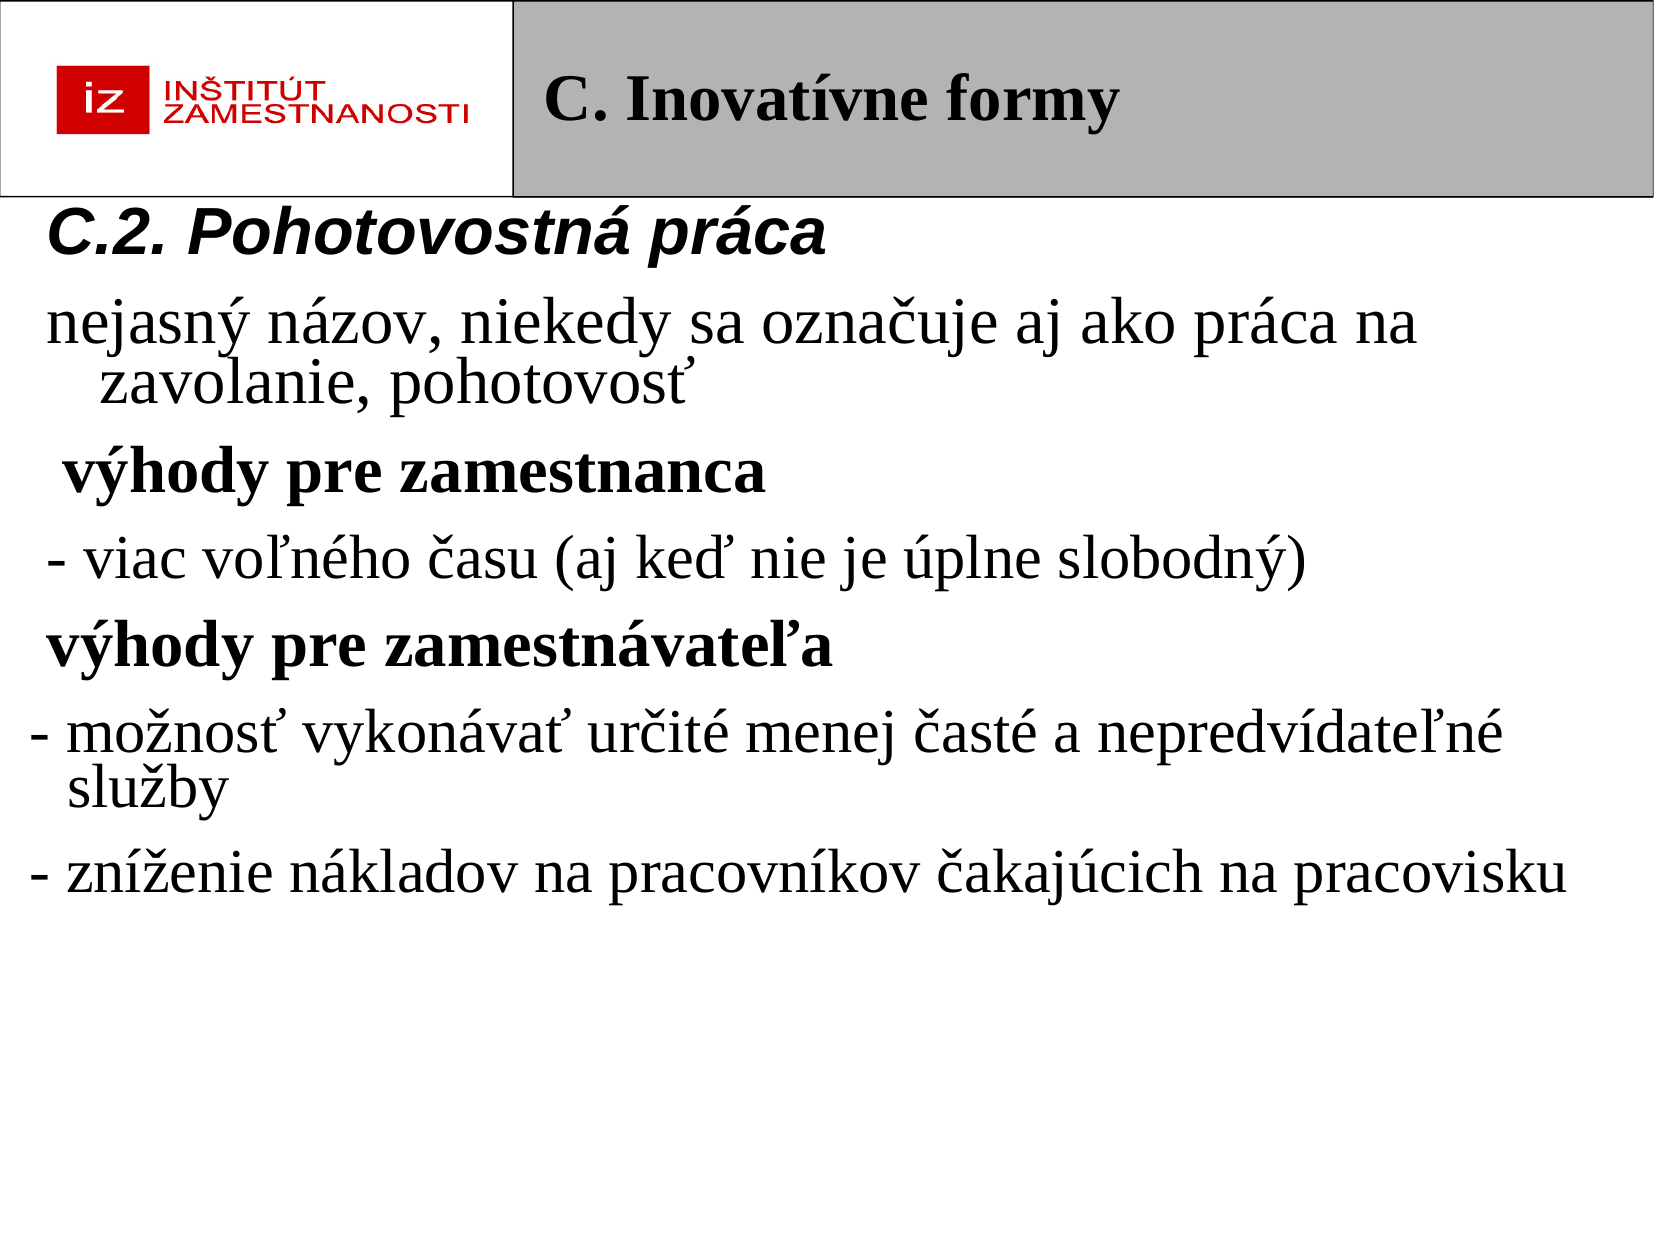

C. Inovatívne formy
# C.2. Pohotovostná práca
nejasný názov, niekedy sa označuje aj ako práca na zavolanie, pohotovosť
 výhody pre zamestnanca
- viac voľného času (aj keď nie je úplne slobodný)
výhody pre zamestnávateľa
- možnosť vykonávať určité menej časté a nepredvídateľné služby
- zníženie nákladov na pracovníkov čakajúcich na pracovisku